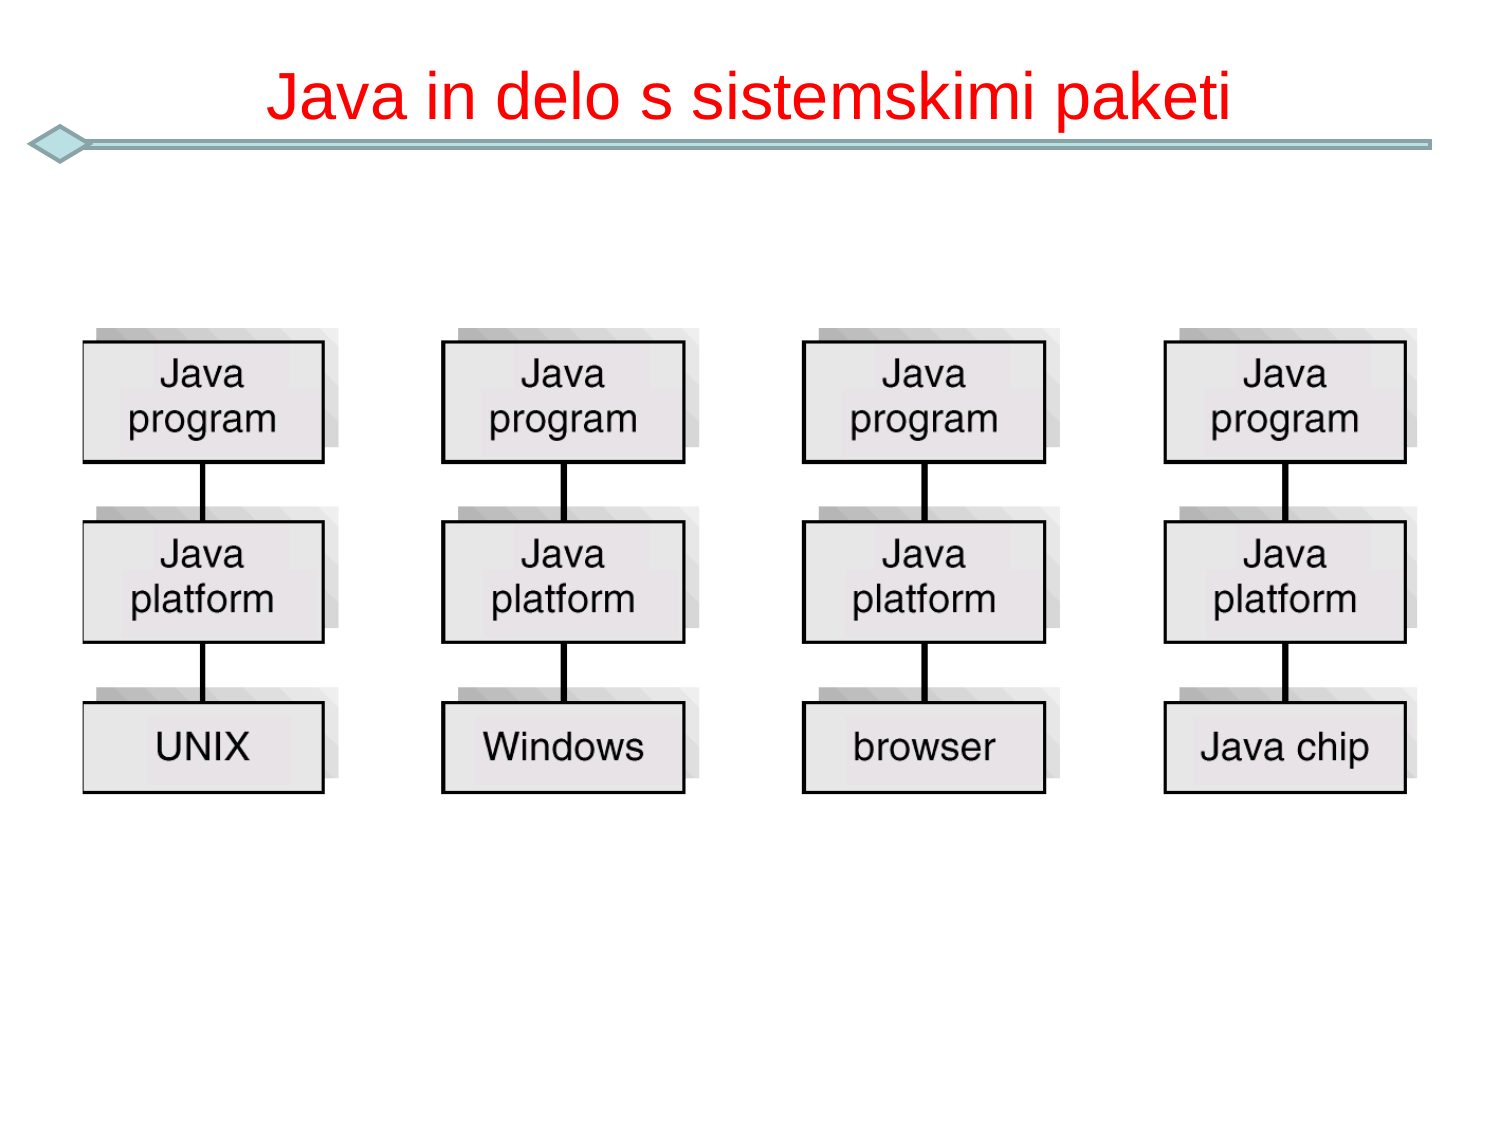

# Java in delo s sistemskimi paketi